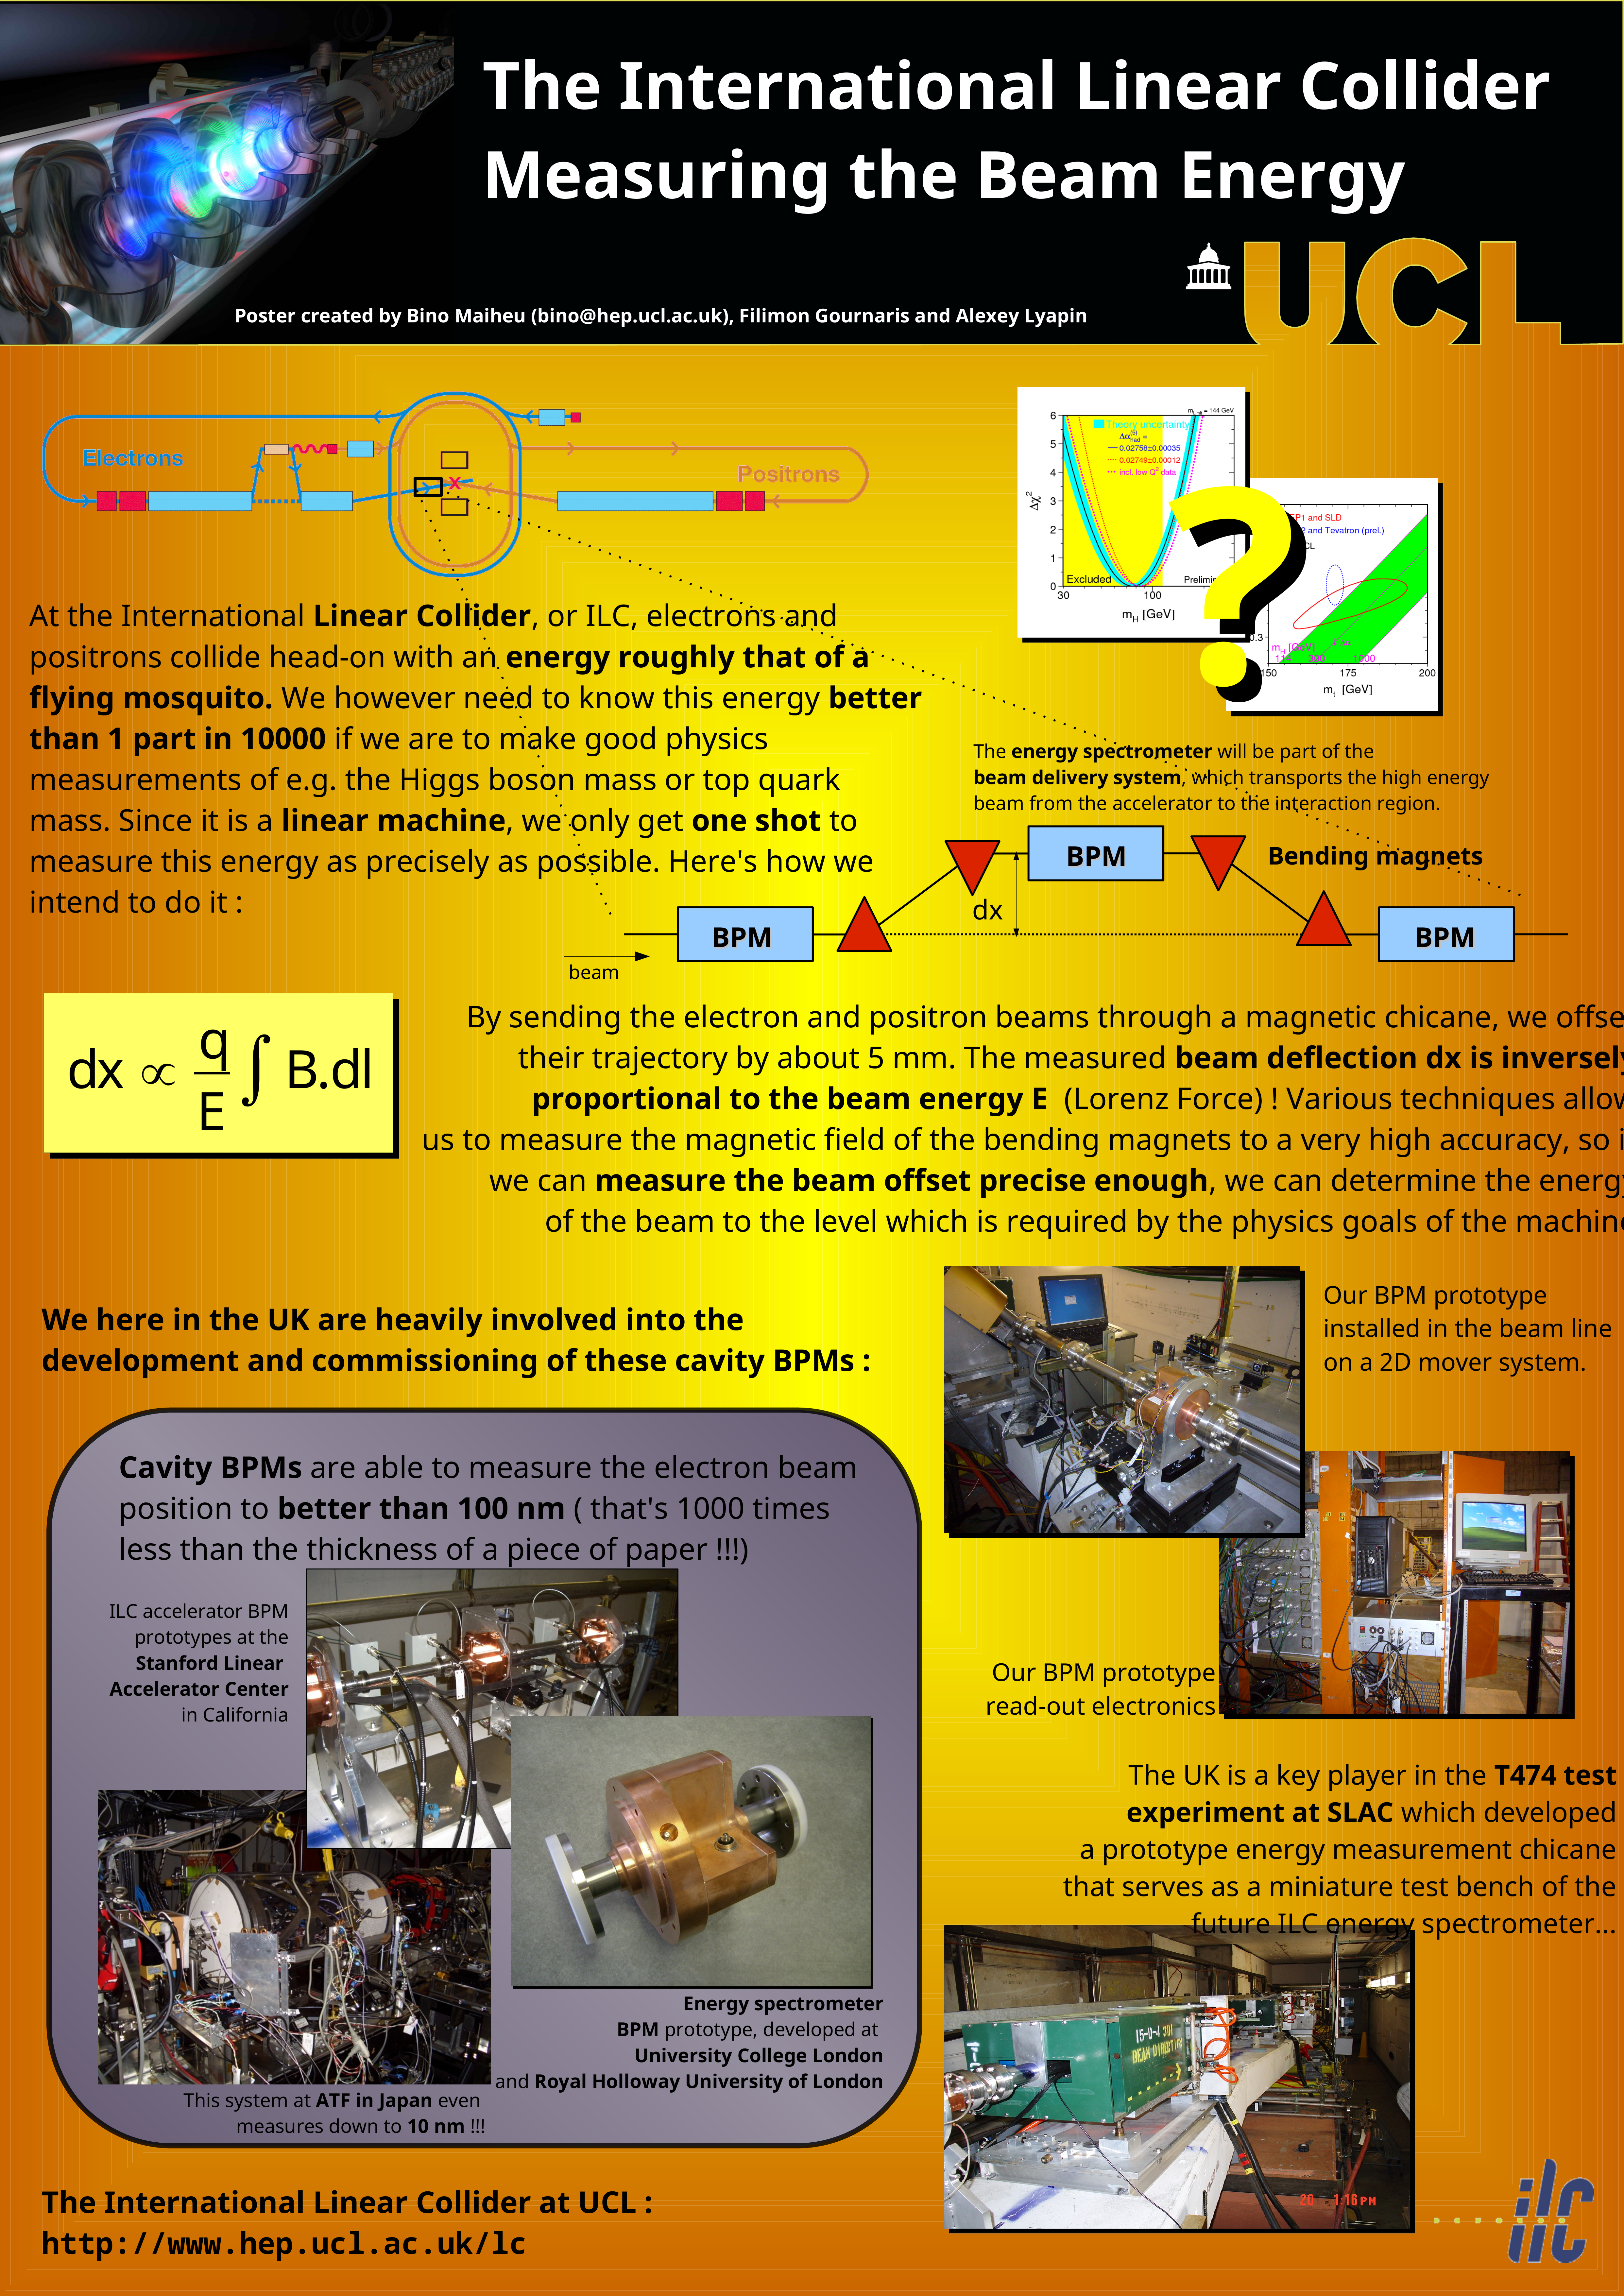

The International Linear Collider
Measuring the Beam Energy
Poster created by Bino Maiheu (bino@hep.ucl.ac.uk), Filimon Gournaris and Alexey Lyapin
?
At the International Linear Collider, or ILC, electrons and positrons collide head-on with an energy roughly that of a flying mosquito. We however need to know this energy better than 1 part in 10000 if we are to make good physics measurements of e.g. the Higgs boson mass or top quark mass. Since it is a linear machine, we only get one shot to measure this energy as precisely as possible. Here's how we intend to do it :
The energy spectrometer will be part of the
beam delivery system, which transports the high energy
beam from the accelerator to the interaction region.
BPM
Bending magnets
dx
BPM
BPM
beam
By sending the electron and positron beams through a magnetic chicane, we offset
their trajectory by about 5 mm. The measured beam deflection dx is inversely
proportional to the beam energy E (Lorenz Force) ! Various techniques allow
us to measure the magnetic field of the bending magnets to a very high accuracy, so if
we can measure the beam offset precise enough, we can determine the energy
of the beam to the level which is required by the physics goals of the machine.
Our BPM prototype
installed in the beam line
on a 2D mover system.
We here in the UK are heavily involved into the
development and commissioning of these cavity BPMs :
Cavity BPMs are able to measure the electron beam
position to better than 100 nm ( that's 1000 times
less than the thickness of a piece of paper !!!)
ILC accelerator BPM
prototypes at the
Stanford Linear
Accelerator Center
in California
Energy spectrometer
BPM prototype, developed at
University College London
and Royal Holloway University of London
This system at ATF in Japan even
measures down to 10 nm !!!
Our BPM prototype
read-out electronics
The UK is a key player in the T474 test
experiment at SLAC which developed
a prototype energy measurement chicane
that serves as a miniature test bench of the
future ILC energy spectrometer...
The International Linear Collider at UCL :
http://www.hep.ucl.ac.uk/lc